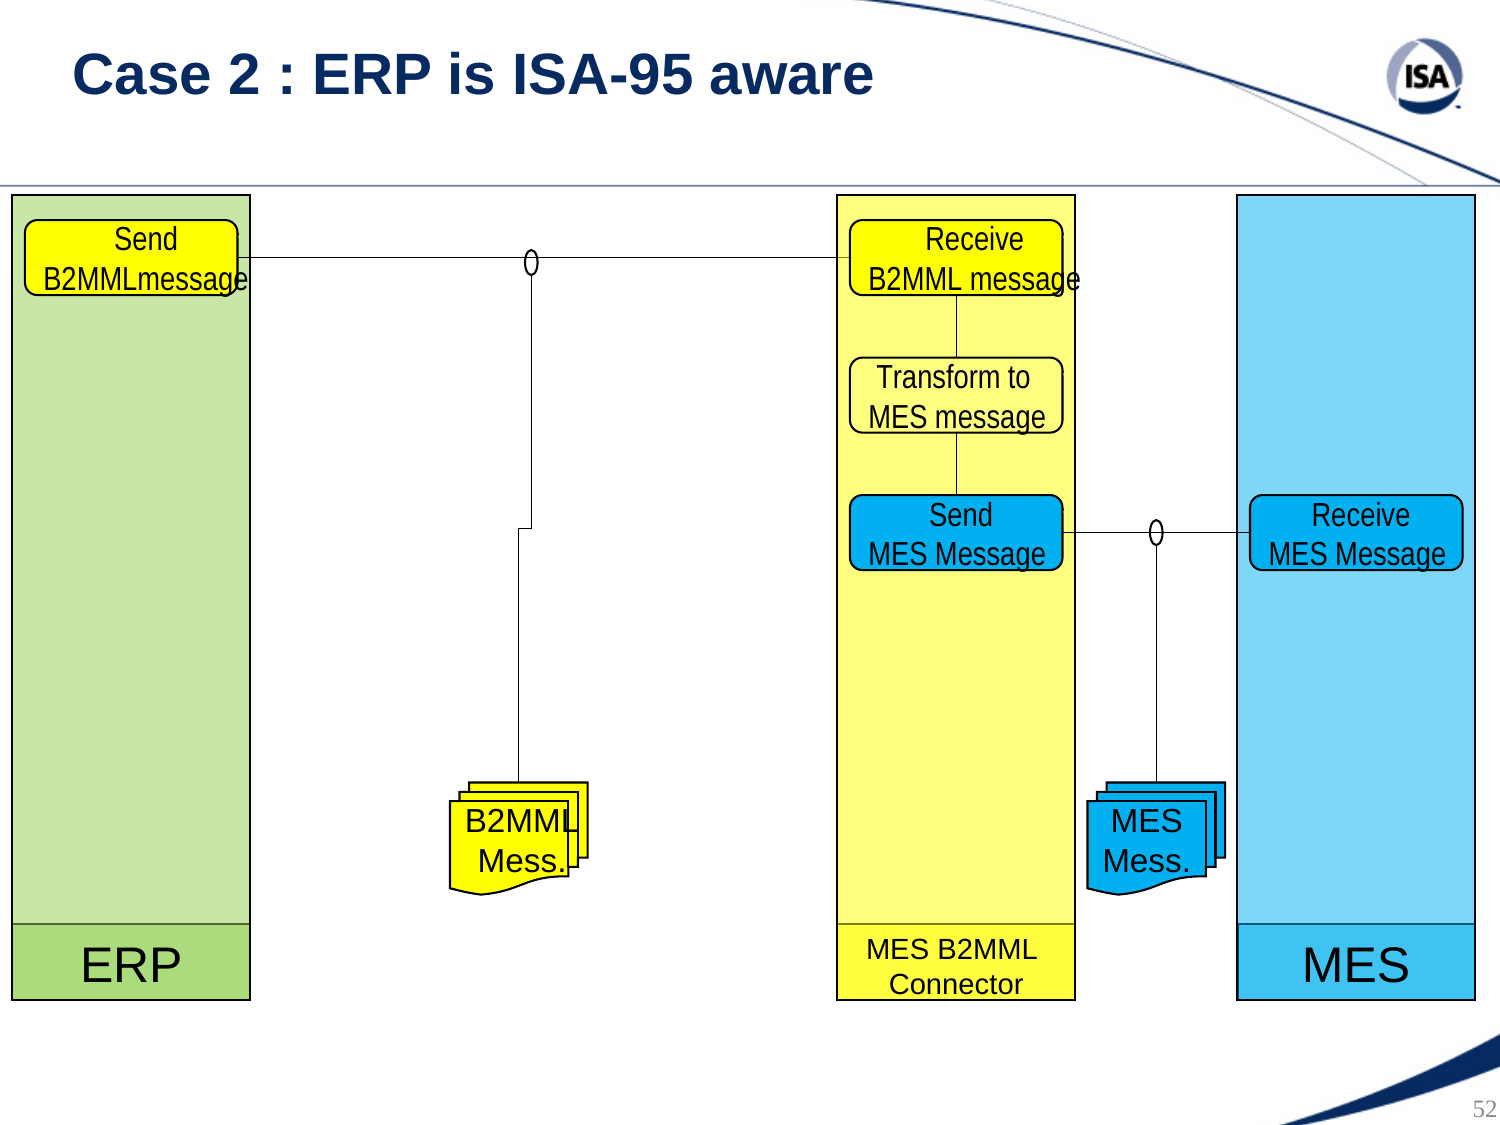

# Case 2 : ERP is ISA-95 aware
ERP
MES B2MML
Connector
MES
Send
B2MMLmessage
Receive
B2MML message
Transform to
MES message
Send
MES Message
Receive
MES Message
B2MML
Mess.
MES
Mess.